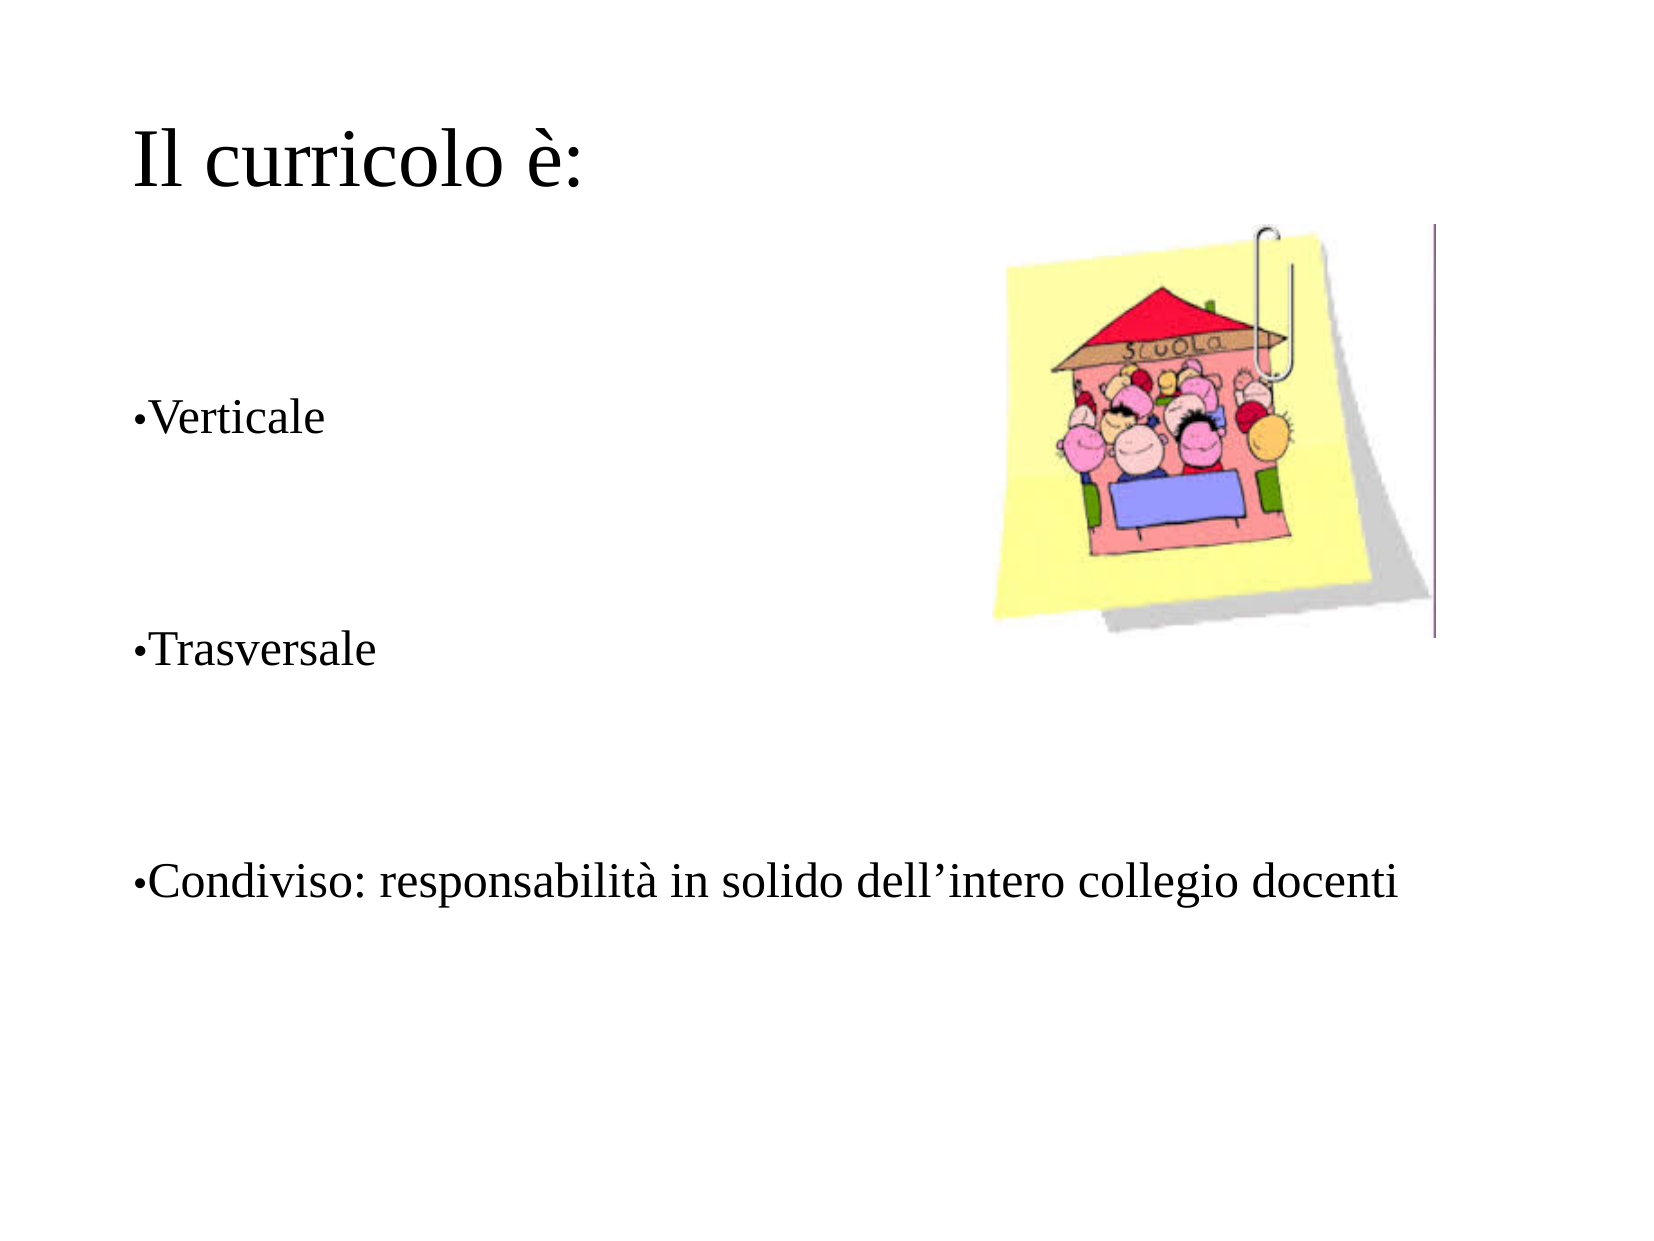

Il curricolo è:
•Verticale
•Trasversale
•Condiviso: responsabilità in solido dell’intero collegio docenti